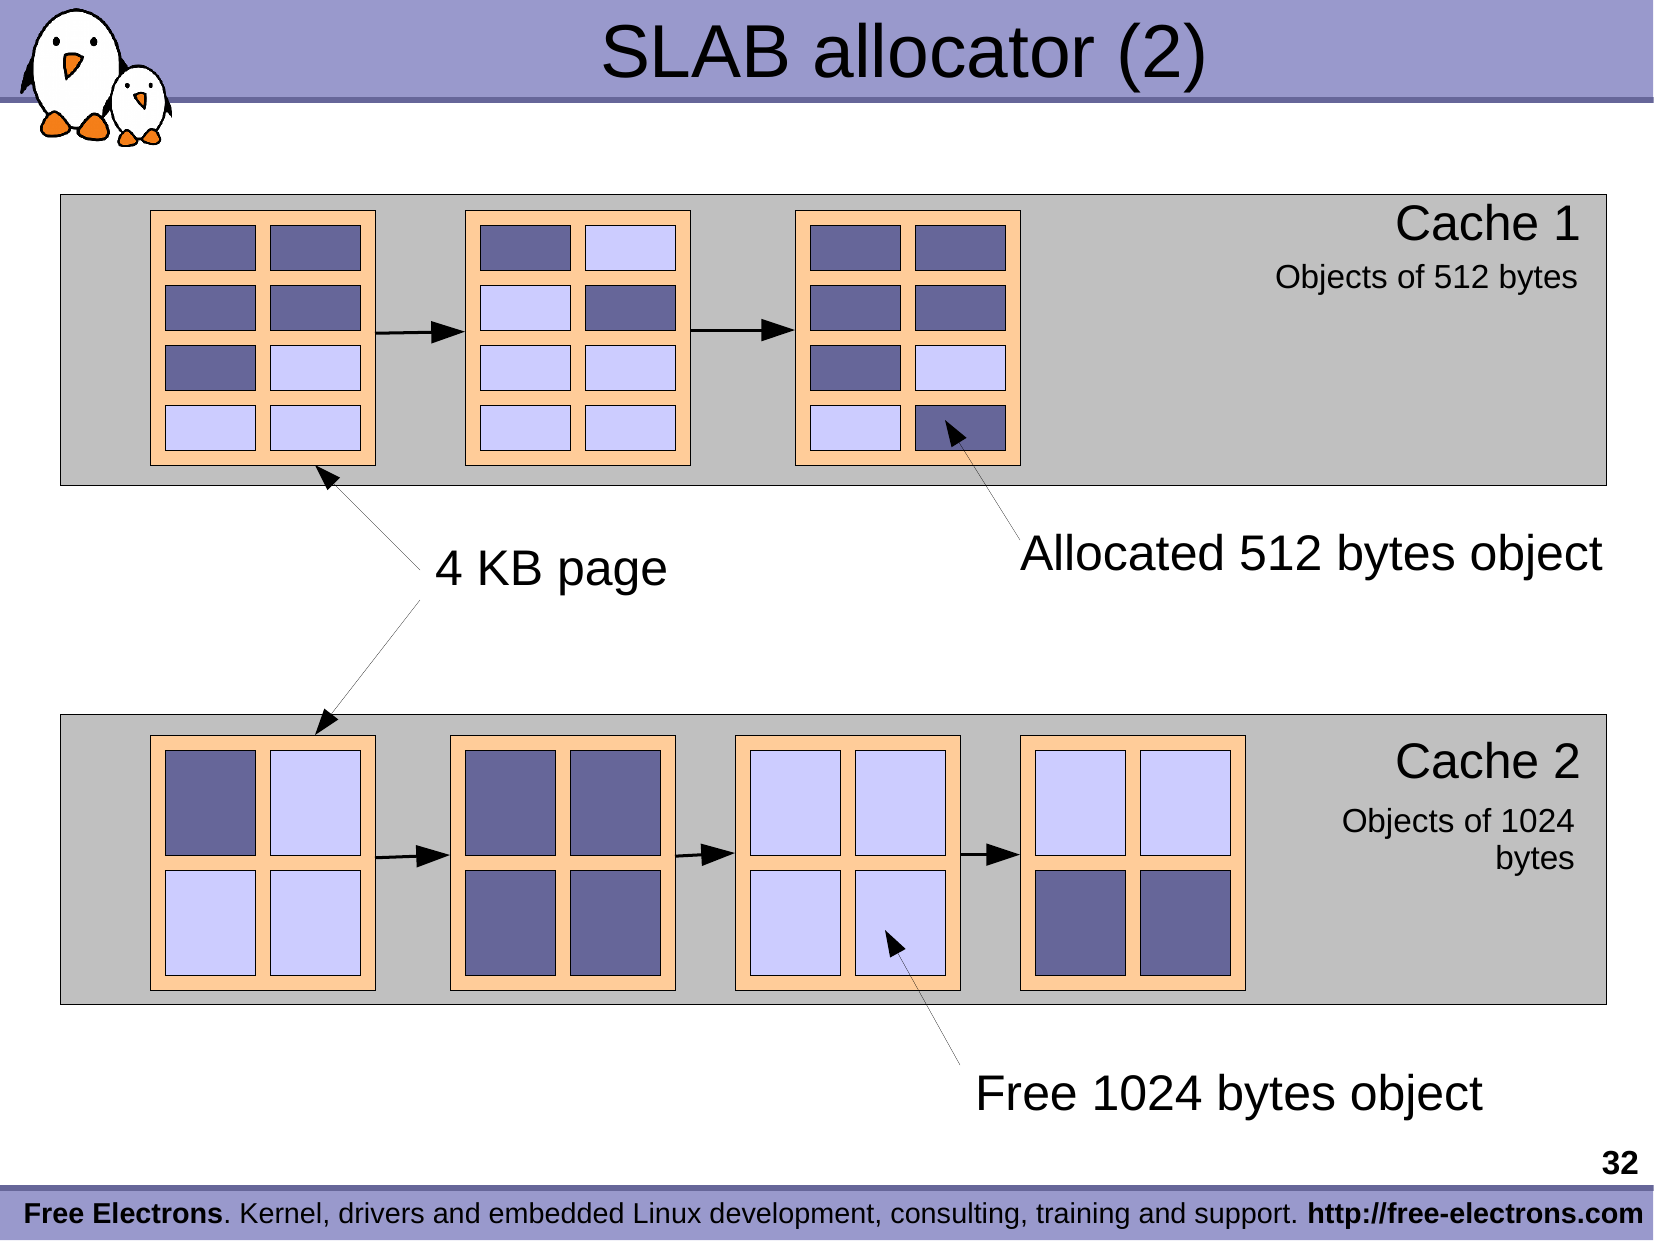

# SLAB allocator (2)
Cache 1
Objects of 512 bytes
Allocated 512 bytes object
4 KB page
Cache 2
Objects of 1024 bytes
Free 1024 bytes object